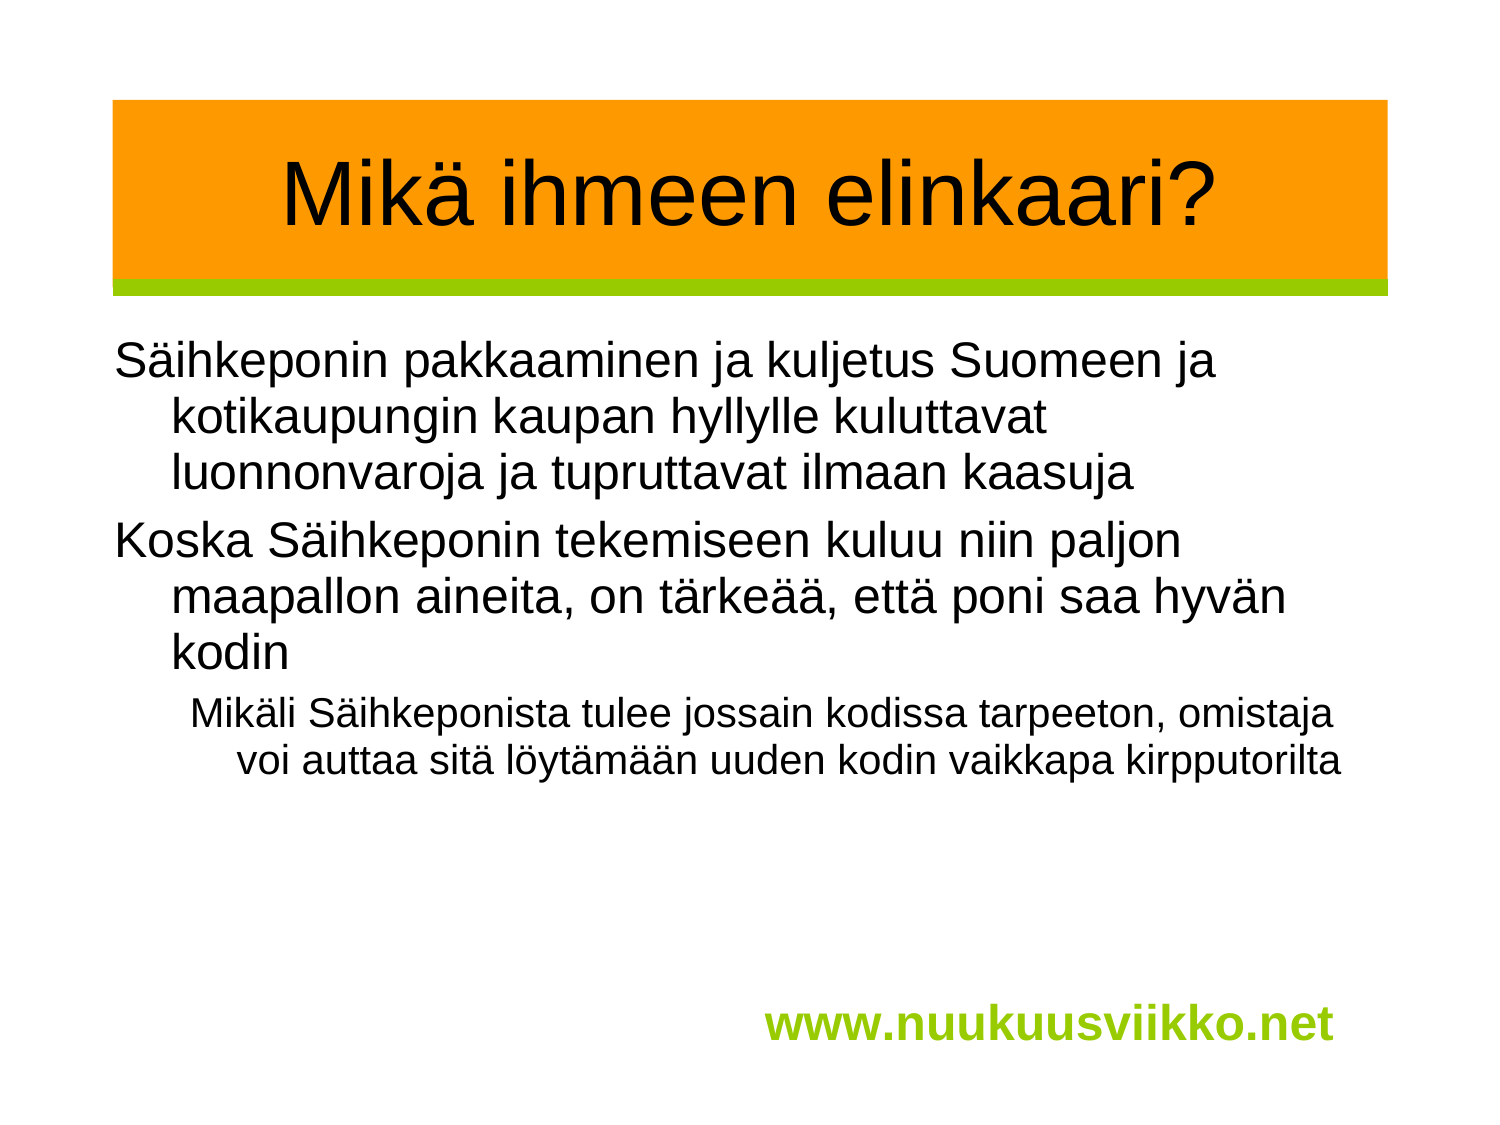

# Mikä ihmeen elinkaari?
Säihkeponin pakkaaminen ja kuljetus Suomeen ja kotikaupungin kaupan hyllylle kuluttavat luonnonvaroja ja tupruttavat ilmaan kaasuja
Koska Säihkeponin tekemiseen kuluu niin paljon maapallon aineita, on tärkeää, että poni saa hyvän kodin
Mikäli Säihkeponista tulee jossain kodissa tarpeeton, omistaja voi auttaa sitä löytämään uuden kodin vaikkapa kirpputorilta
www.nuukuusviikko.net